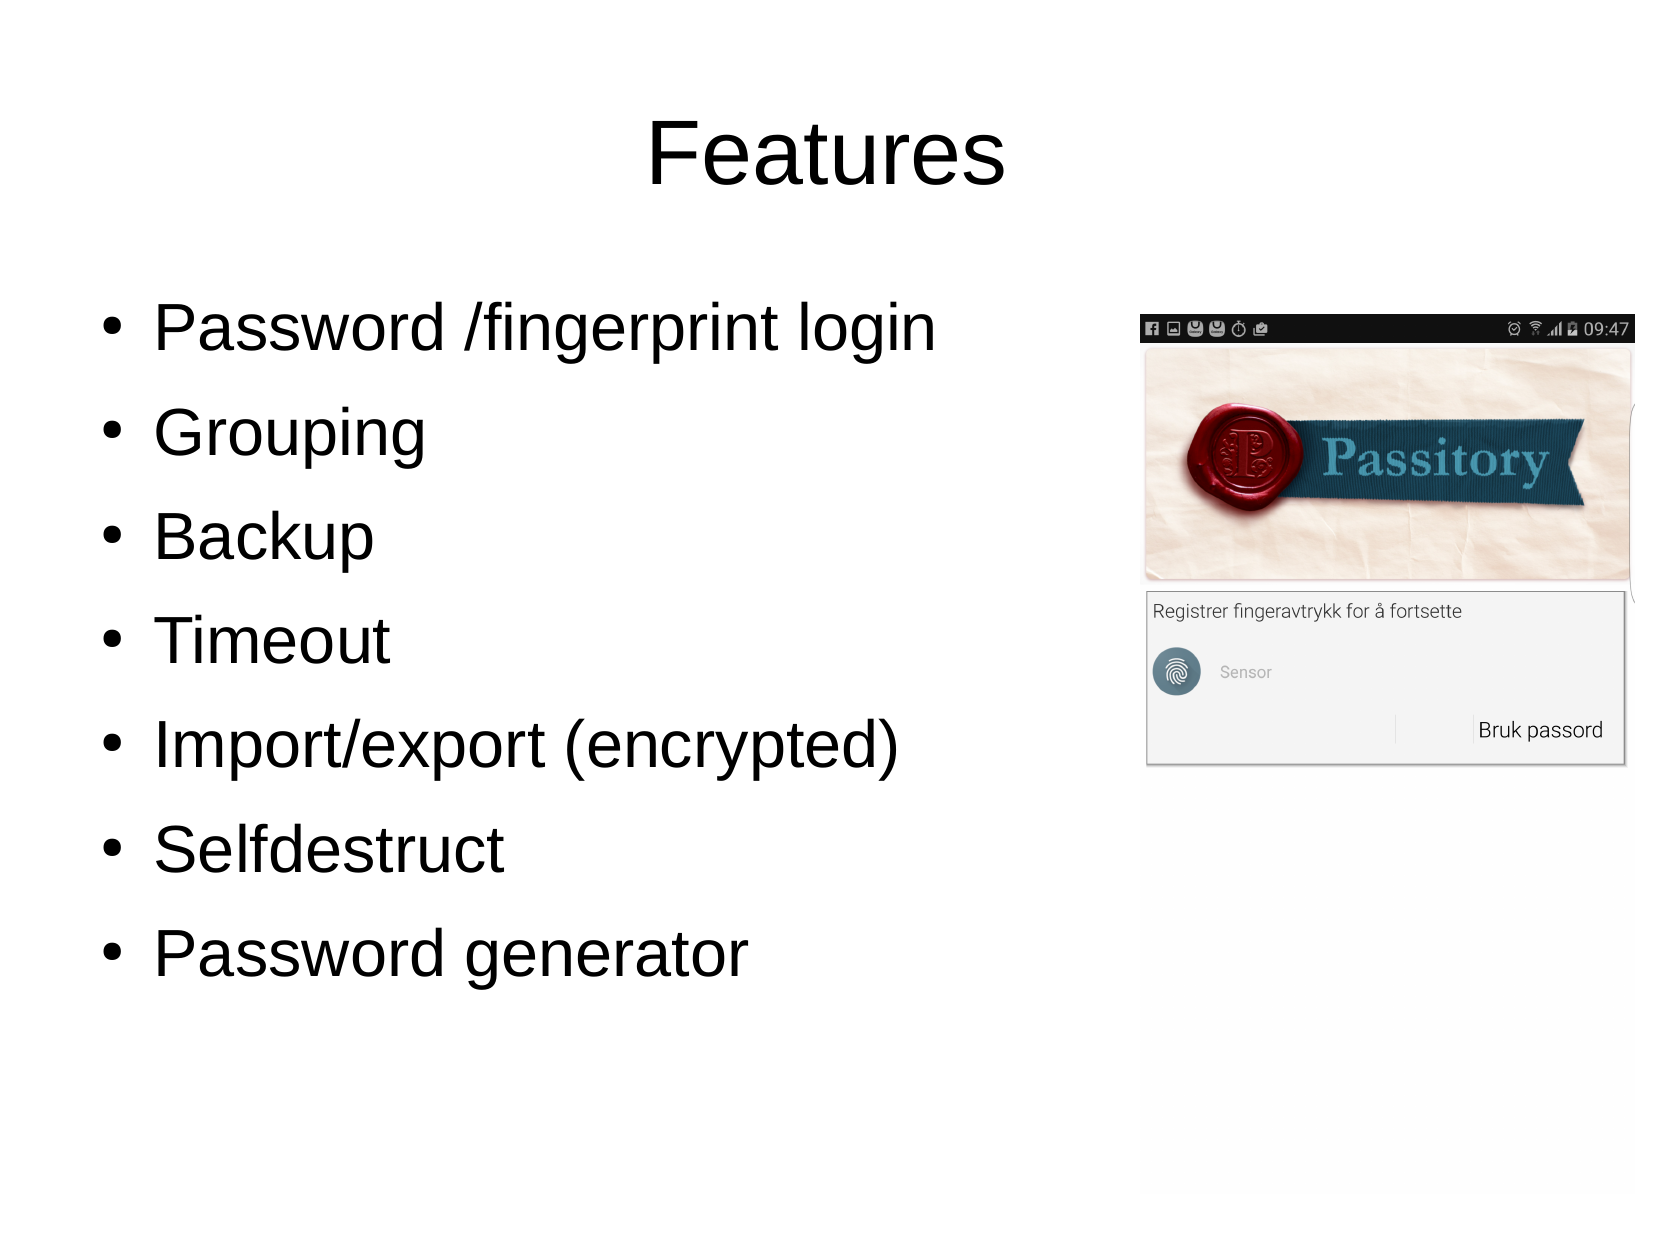

# Features
Password /fingerprint login
Grouping
Backup
Timeout
Import/export (encrypted)
Selfdestruct
Password generator